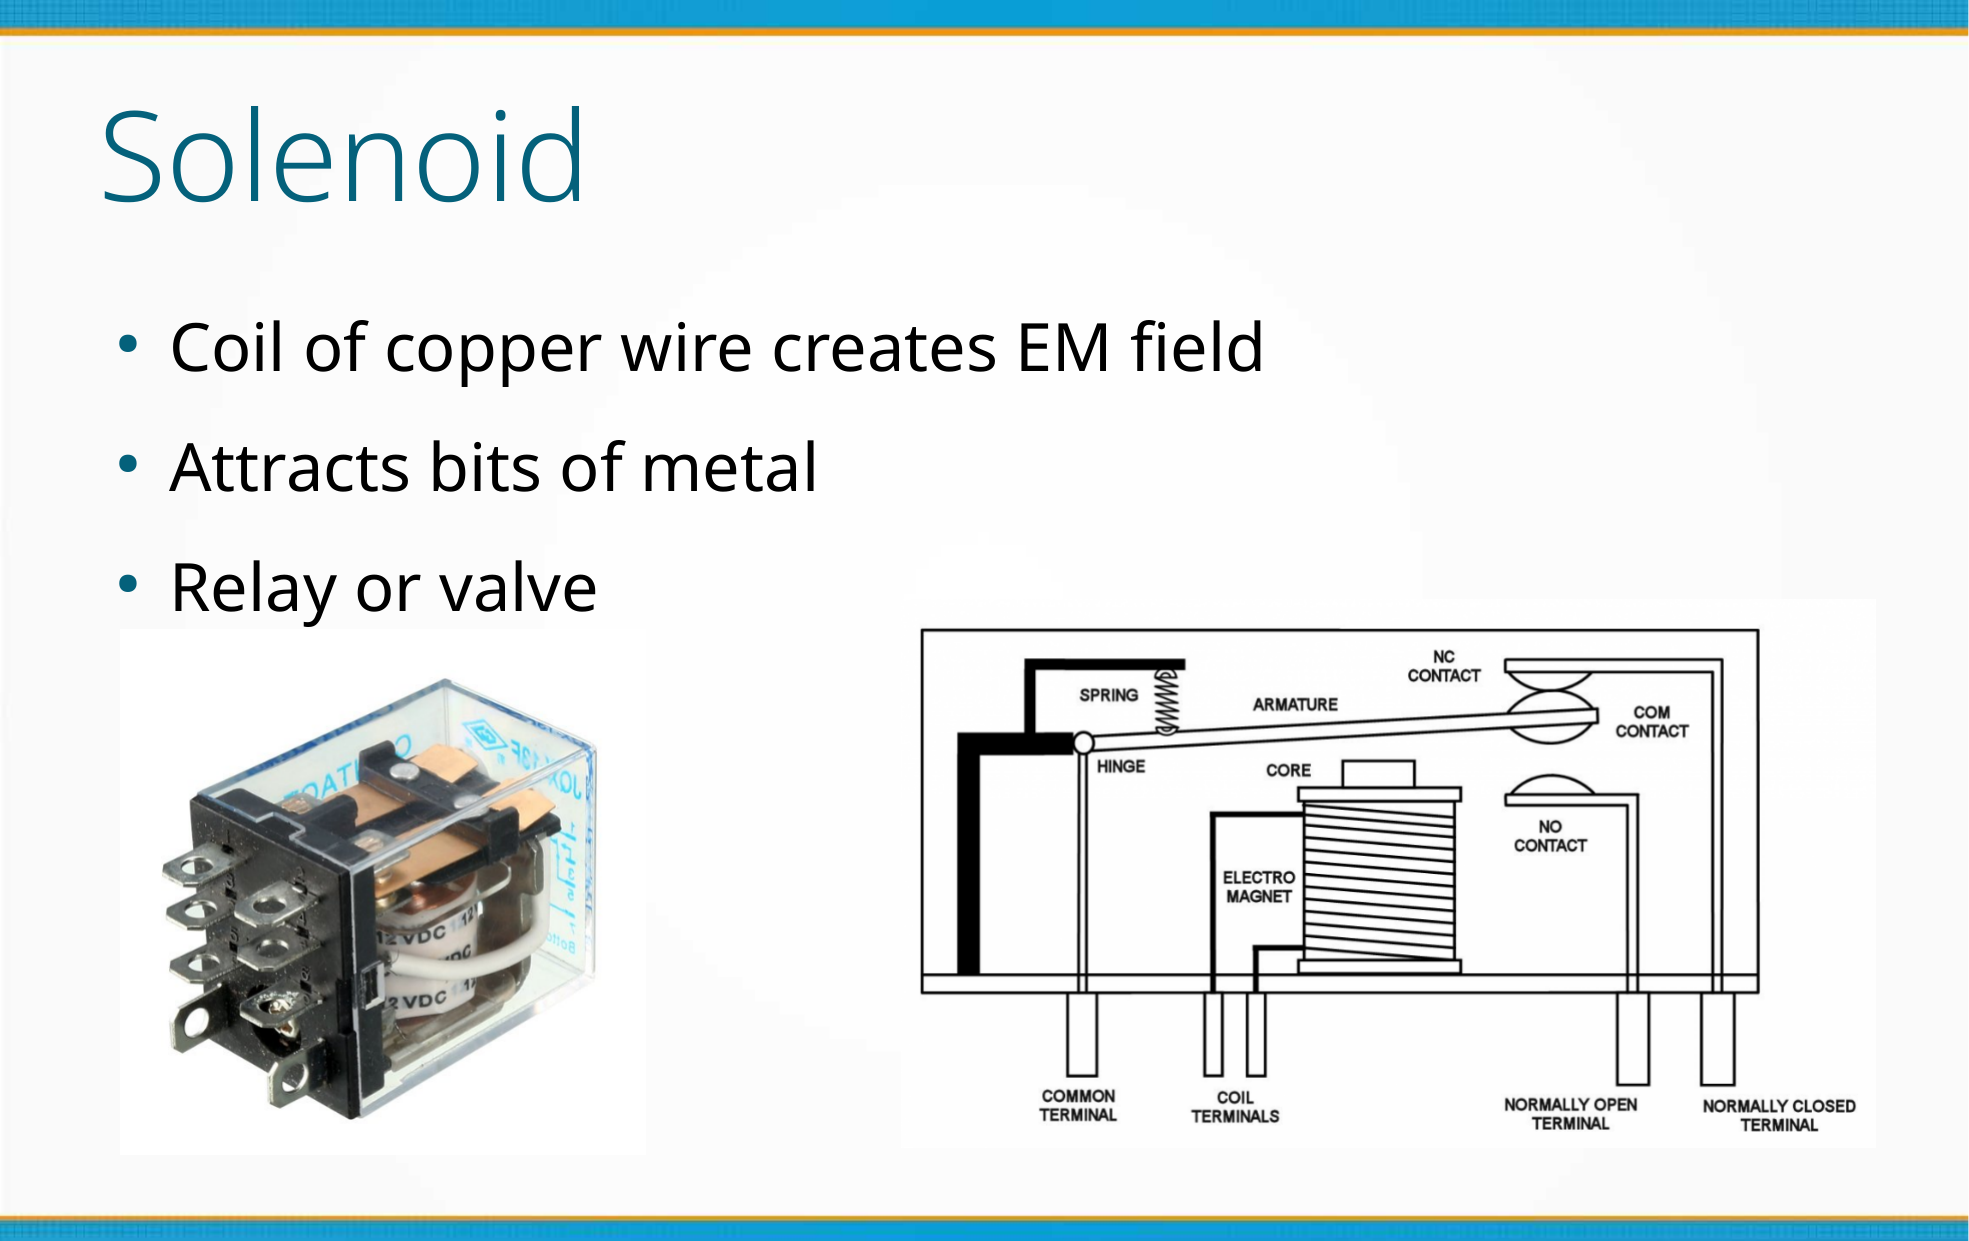

# Solenoid
Coil of copper wire creates EM field
Attracts bits of metal
Relay or valve